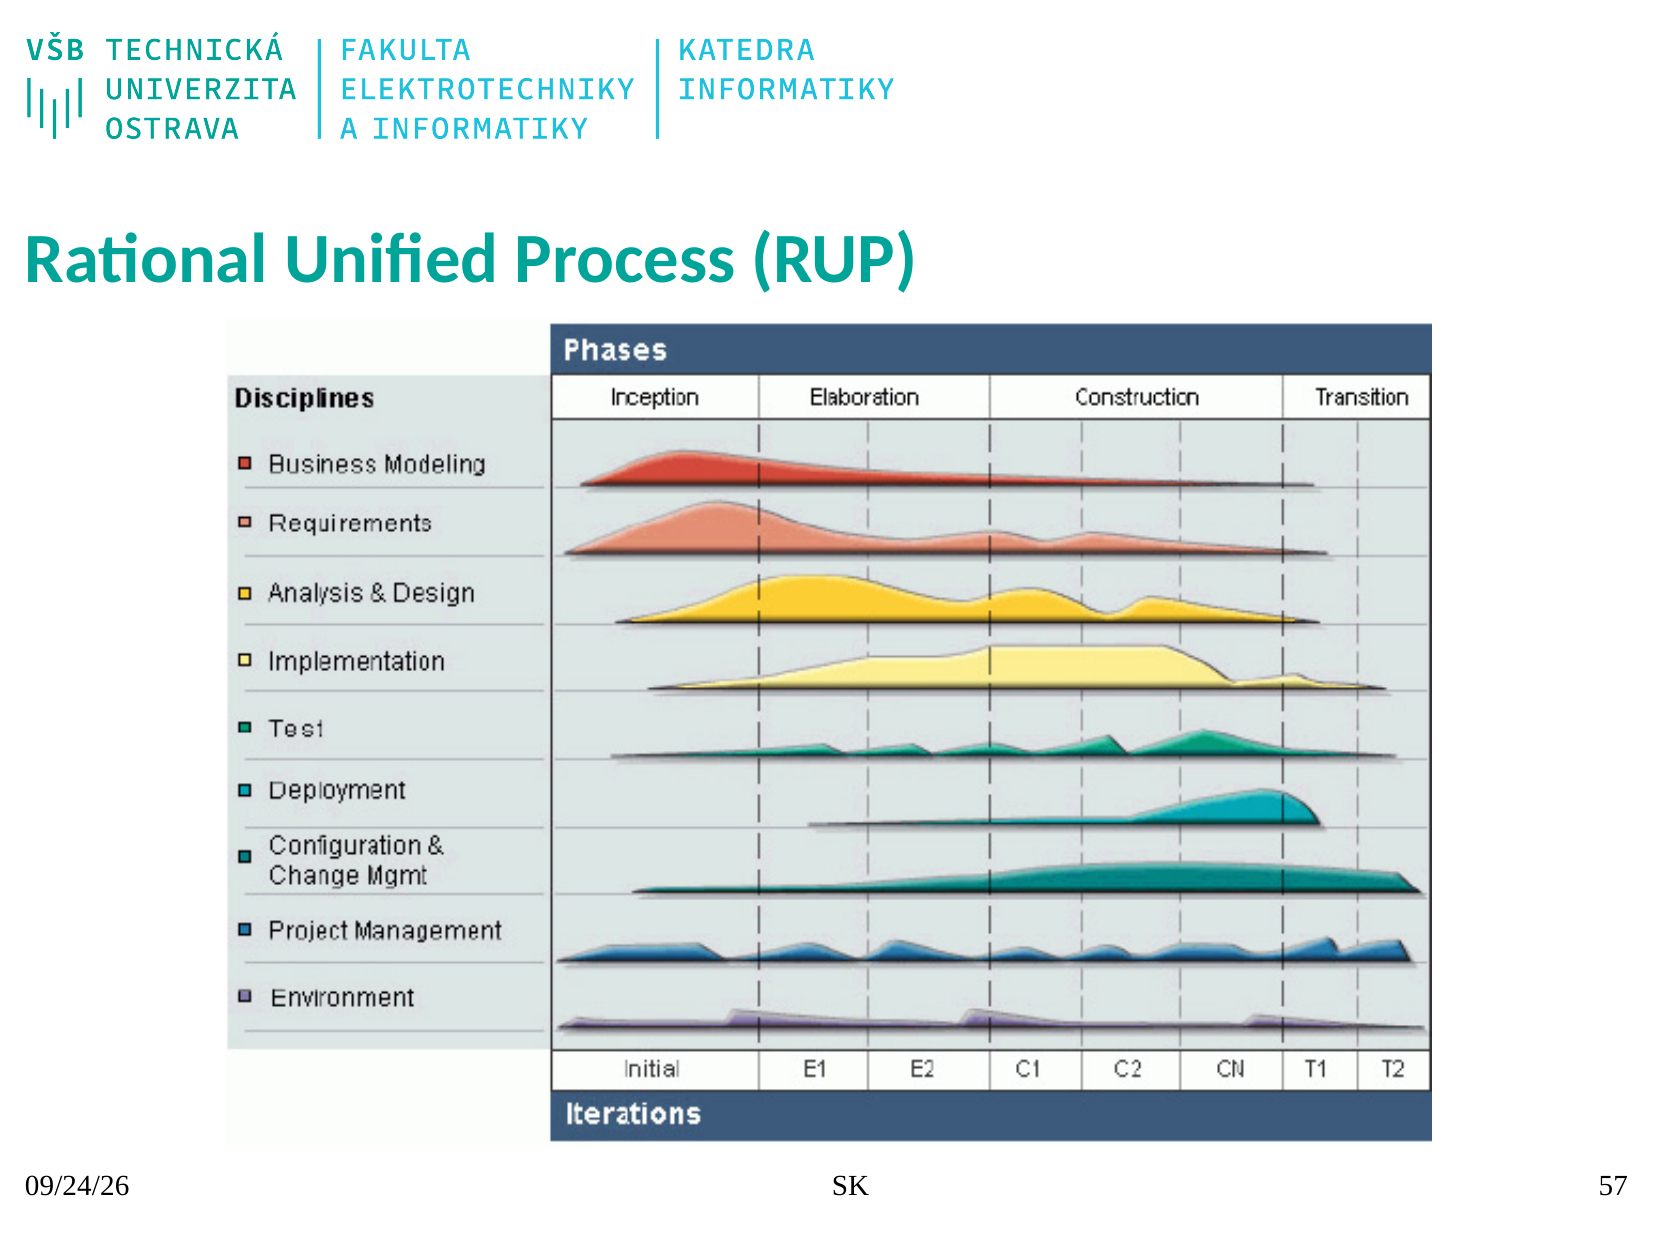

# Rational Unified Process (RUP)
SK
57